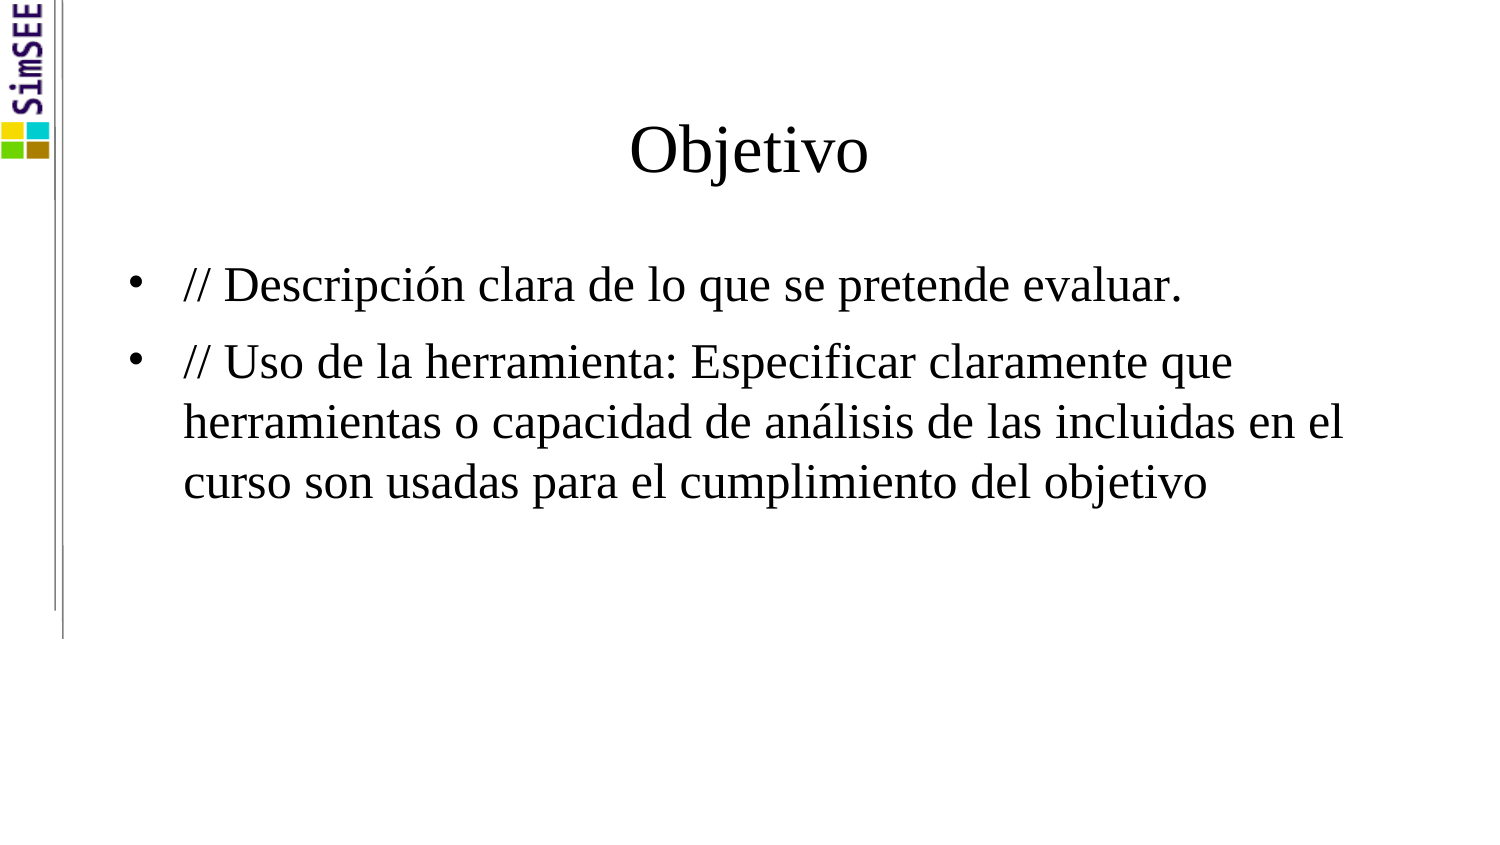

# Objetivo
// Descripción clara de lo que se pretende evaluar.
// Uso de la herramienta: Especificar claramente que herramientas o capacidad de análisis de las incluidas en el curso son usadas para el cumplimiento del objetivo